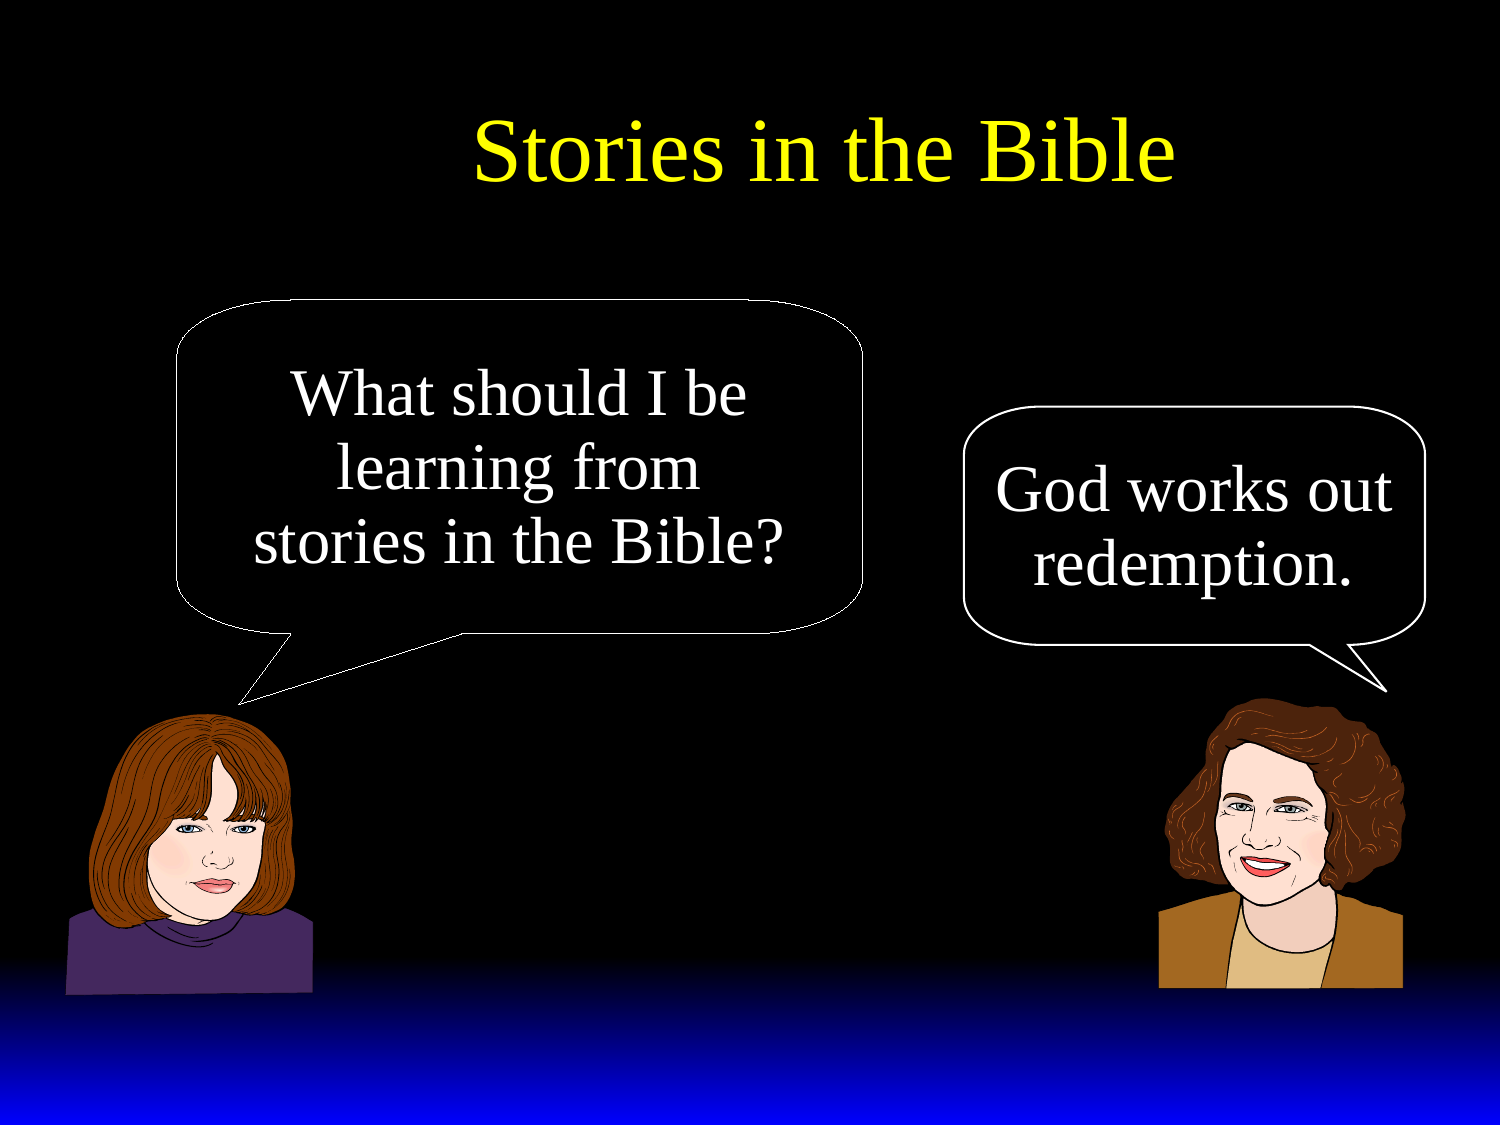

# Stories in the Bible
What should I be
learning from
stories in the Bible?
God works out
redemption.